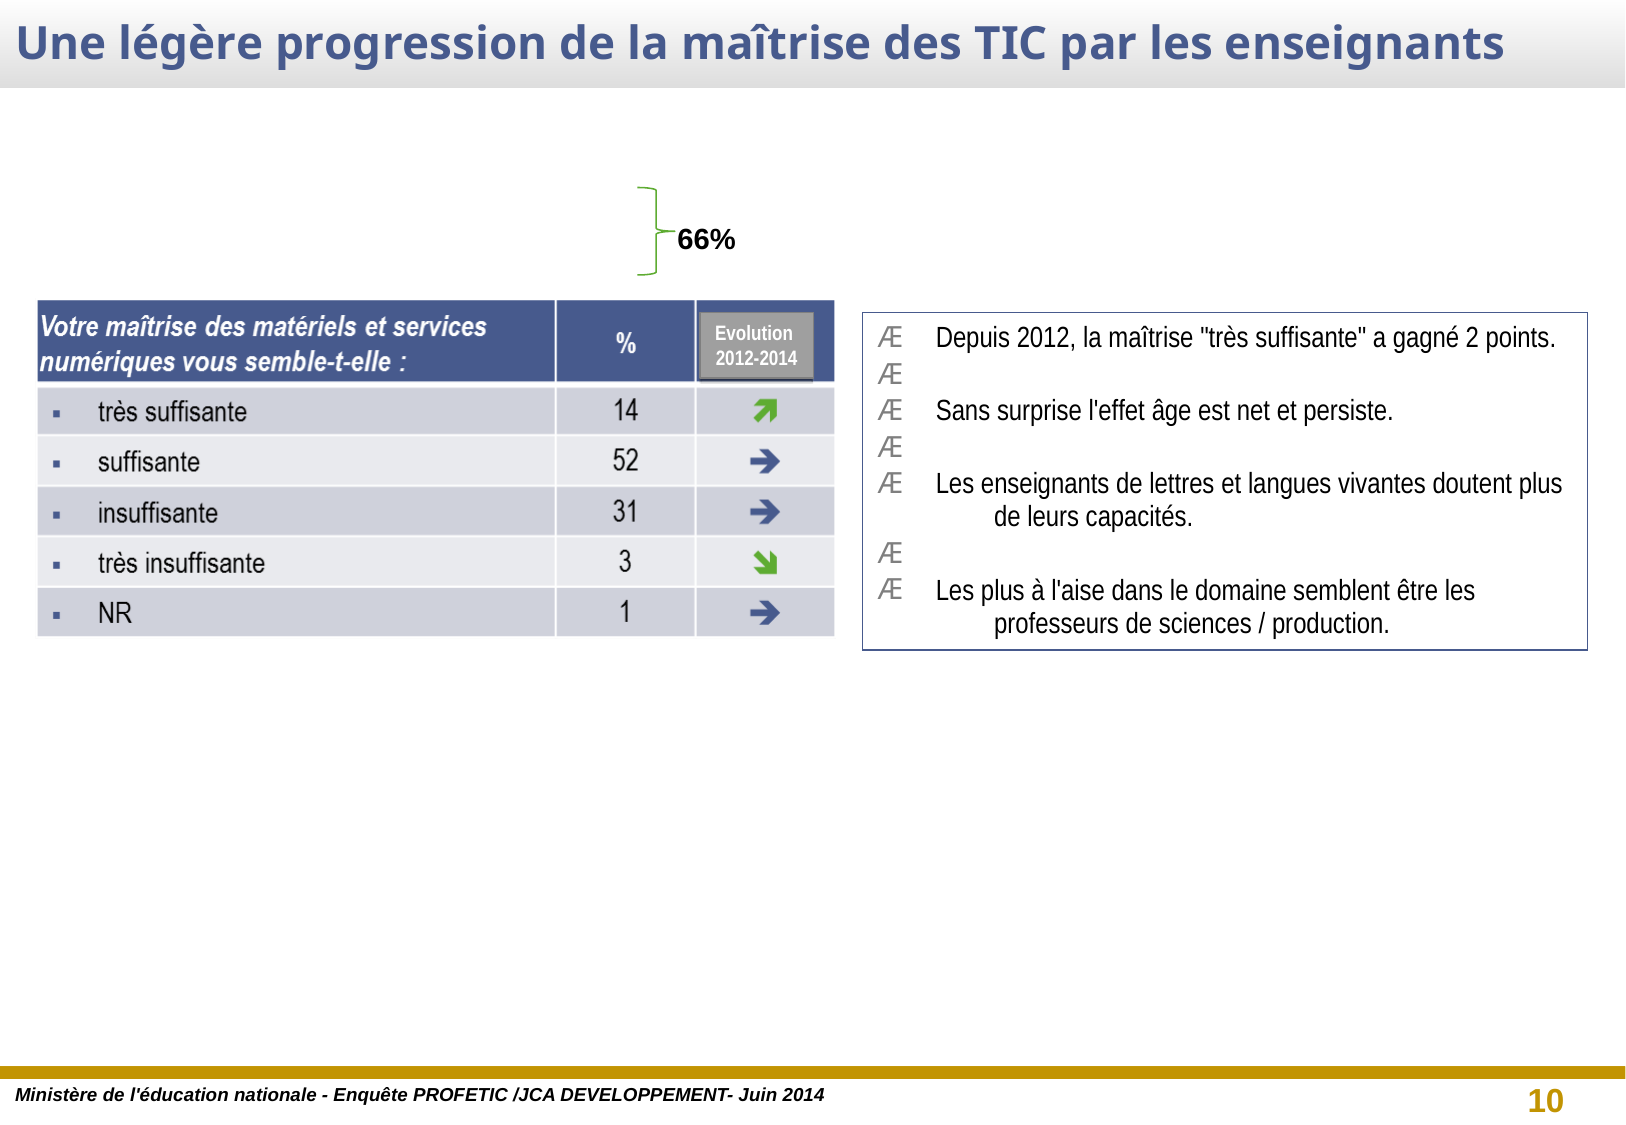

# Une légère progression de la maîtrise des TIC par les enseignants
66%
Evolution
2012-2014
Depuis 2012, la maîtrise "très suffisante" a gagné 2 points.
Sans surprise l'effet âge est net et persiste.
Les enseignants de lettres et langues vivantes doutent plus de leurs capacités.
Les plus à l'aise dans le domaine semblent être les professeurs de sciences / production.
10
Ministère de l'éducation nationale - Enquête PROFETIC /JCA DEVELOPPEMENT- Juin 2014